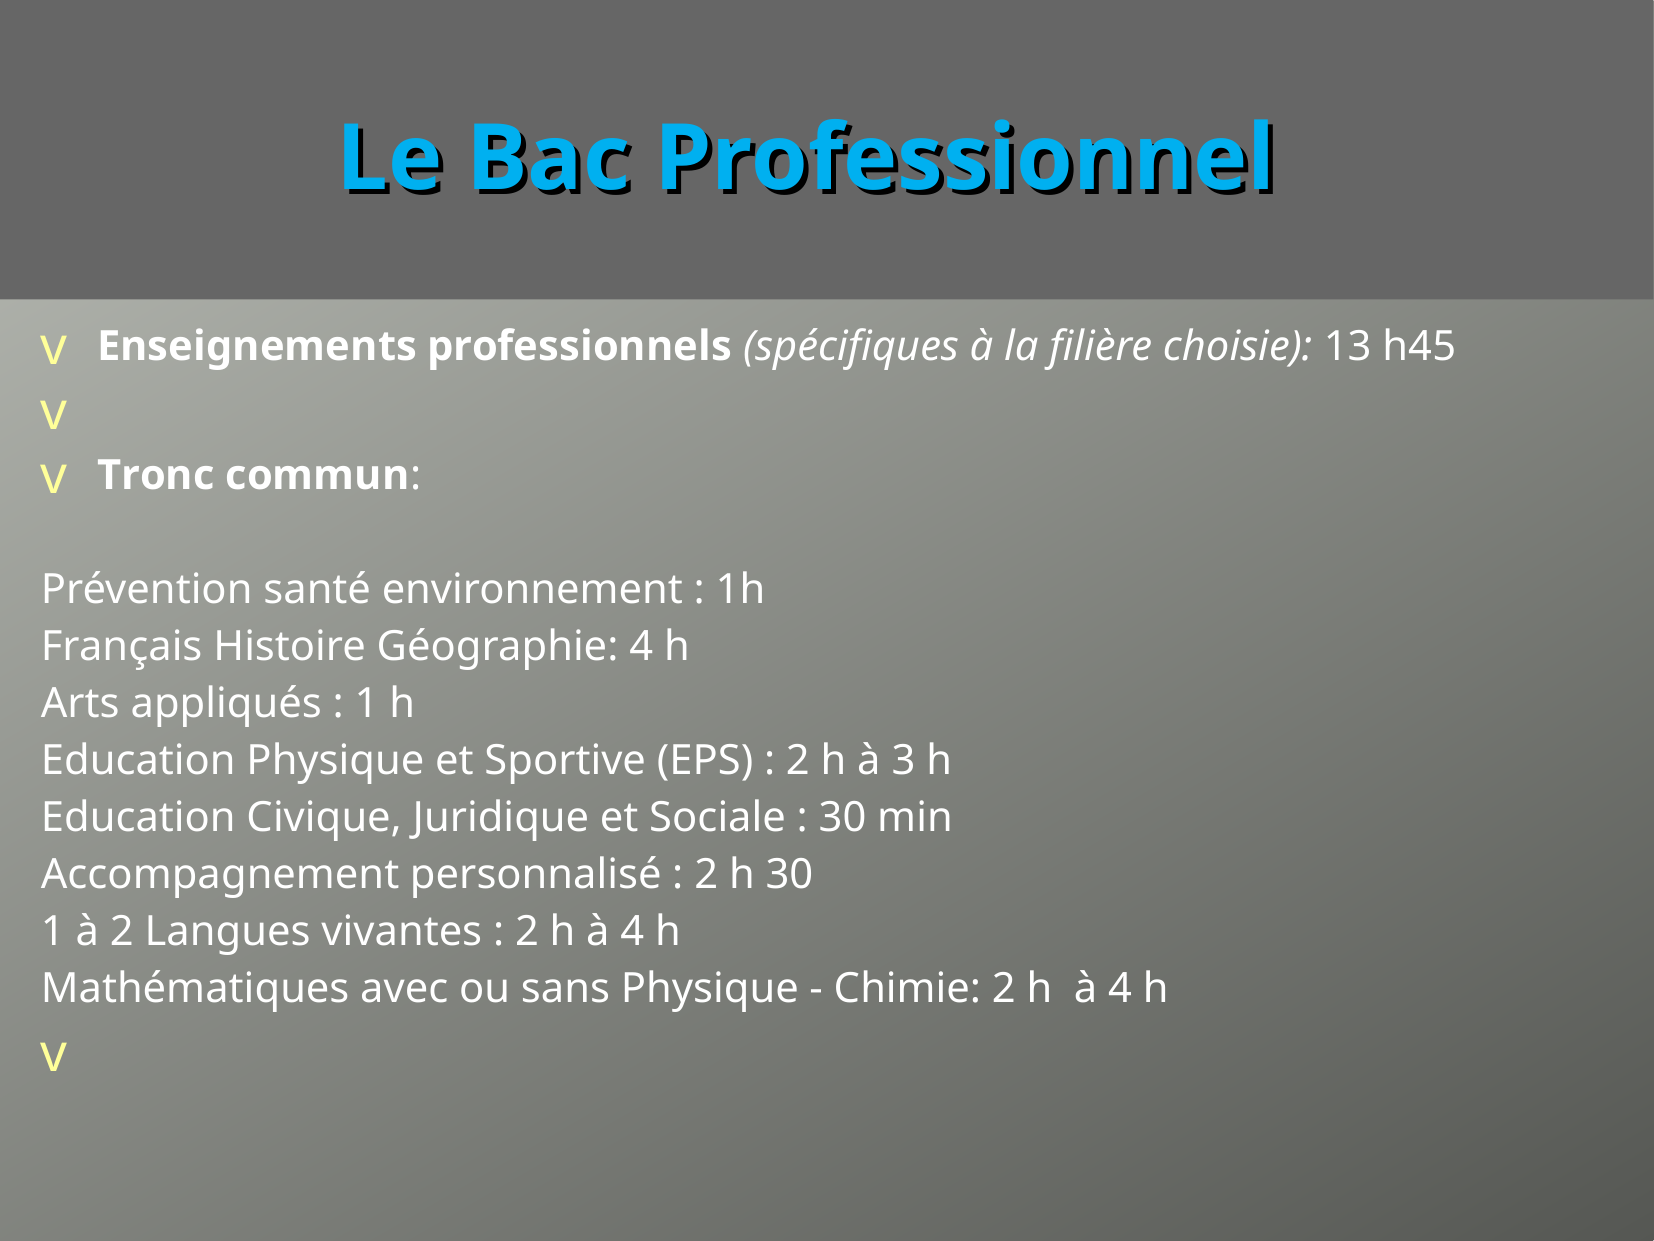

Le Bac Professionnel
Enseignements professionnels (spécifiques à la filière choisie): 13 h45
Tronc commun:
Prévention santé environnement : 1h
Français Histoire Géographie: 4 h
Arts appliqués : 1 h
Education Physique et Sportive (EPS) : 2 h à 3 h
Education Civique, Juridique et Sociale : 30 min
Accompagnement personnalisé : 2 h 30
1 à 2 Langues vivantes : 2 h à 4 h
Mathématiques avec ou sans Physique - Chimie: 2 h à 4 h